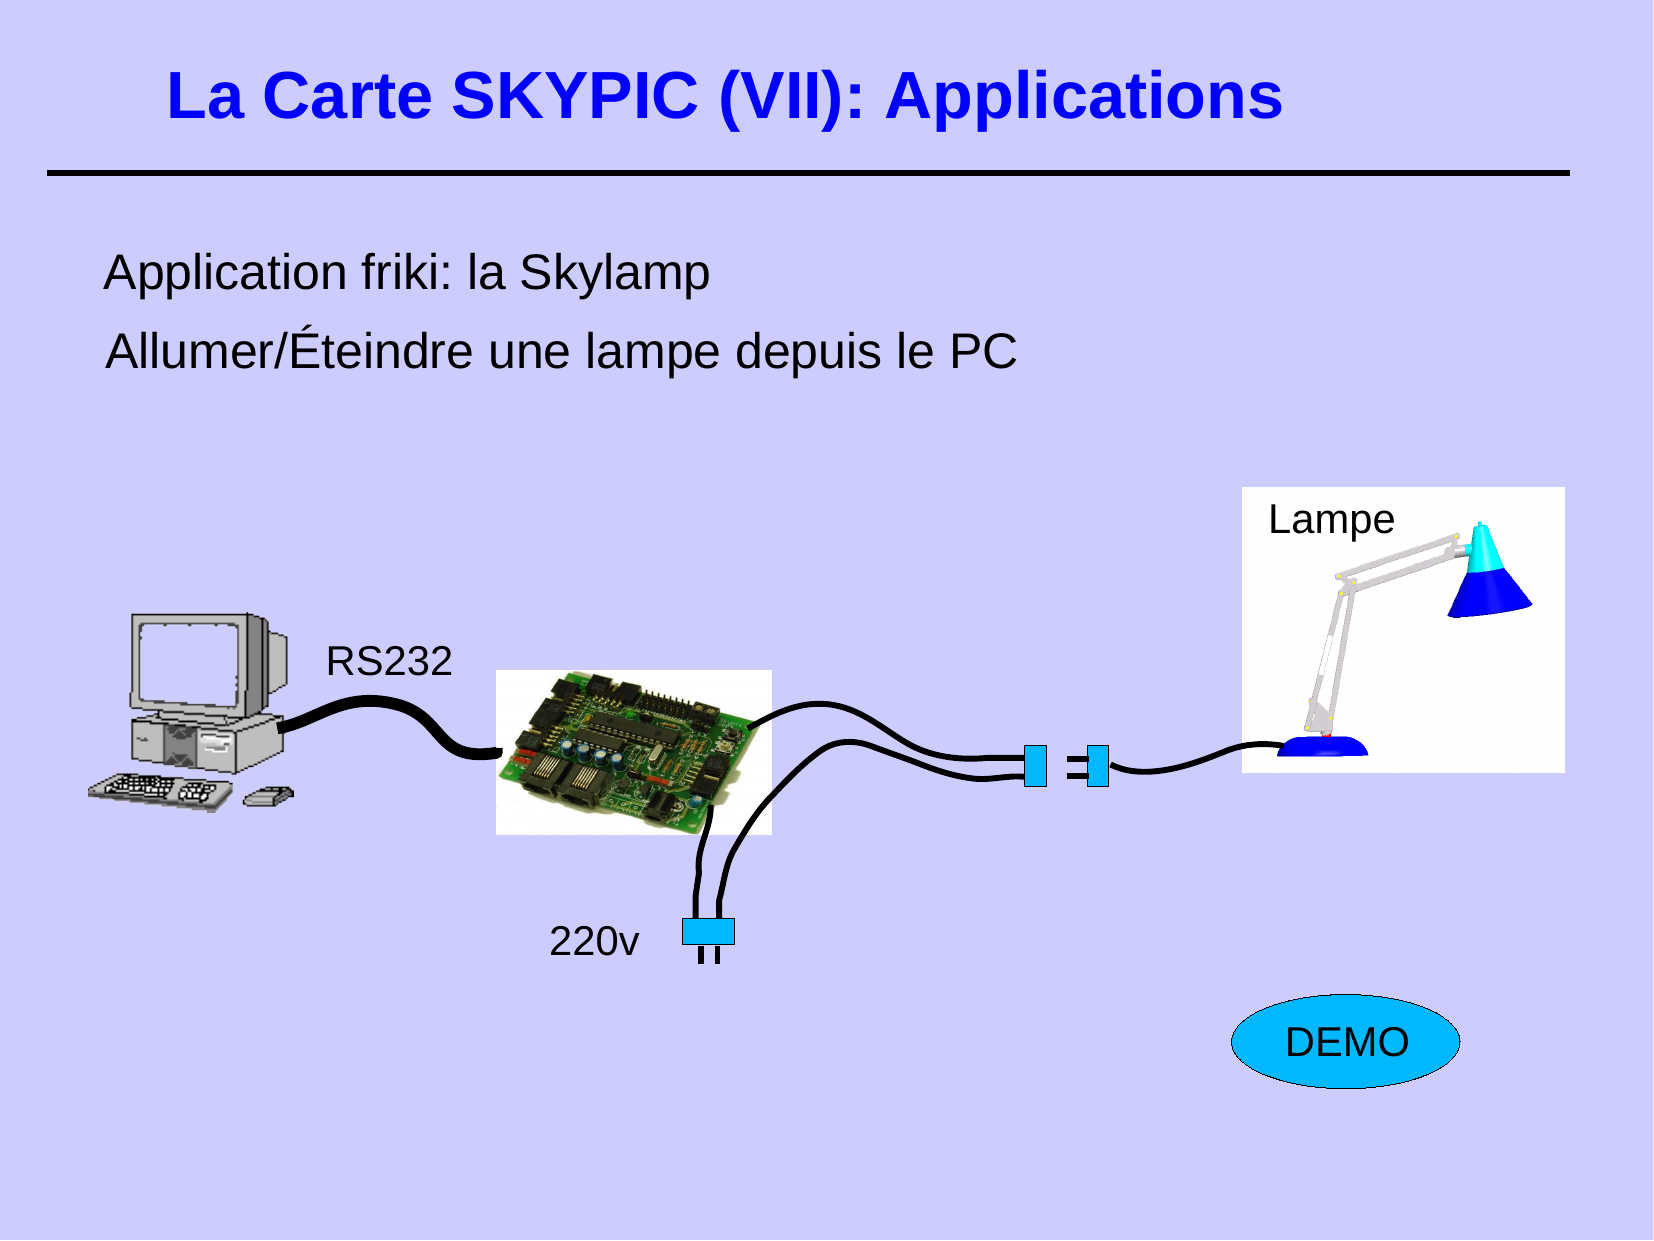

# La Carte SKYPIC (VII): Applications
 Application friki: la Skylamp
 Allumer/Éteindre une lampe depuis le PC
Lampe
RS232
220v
DEMO